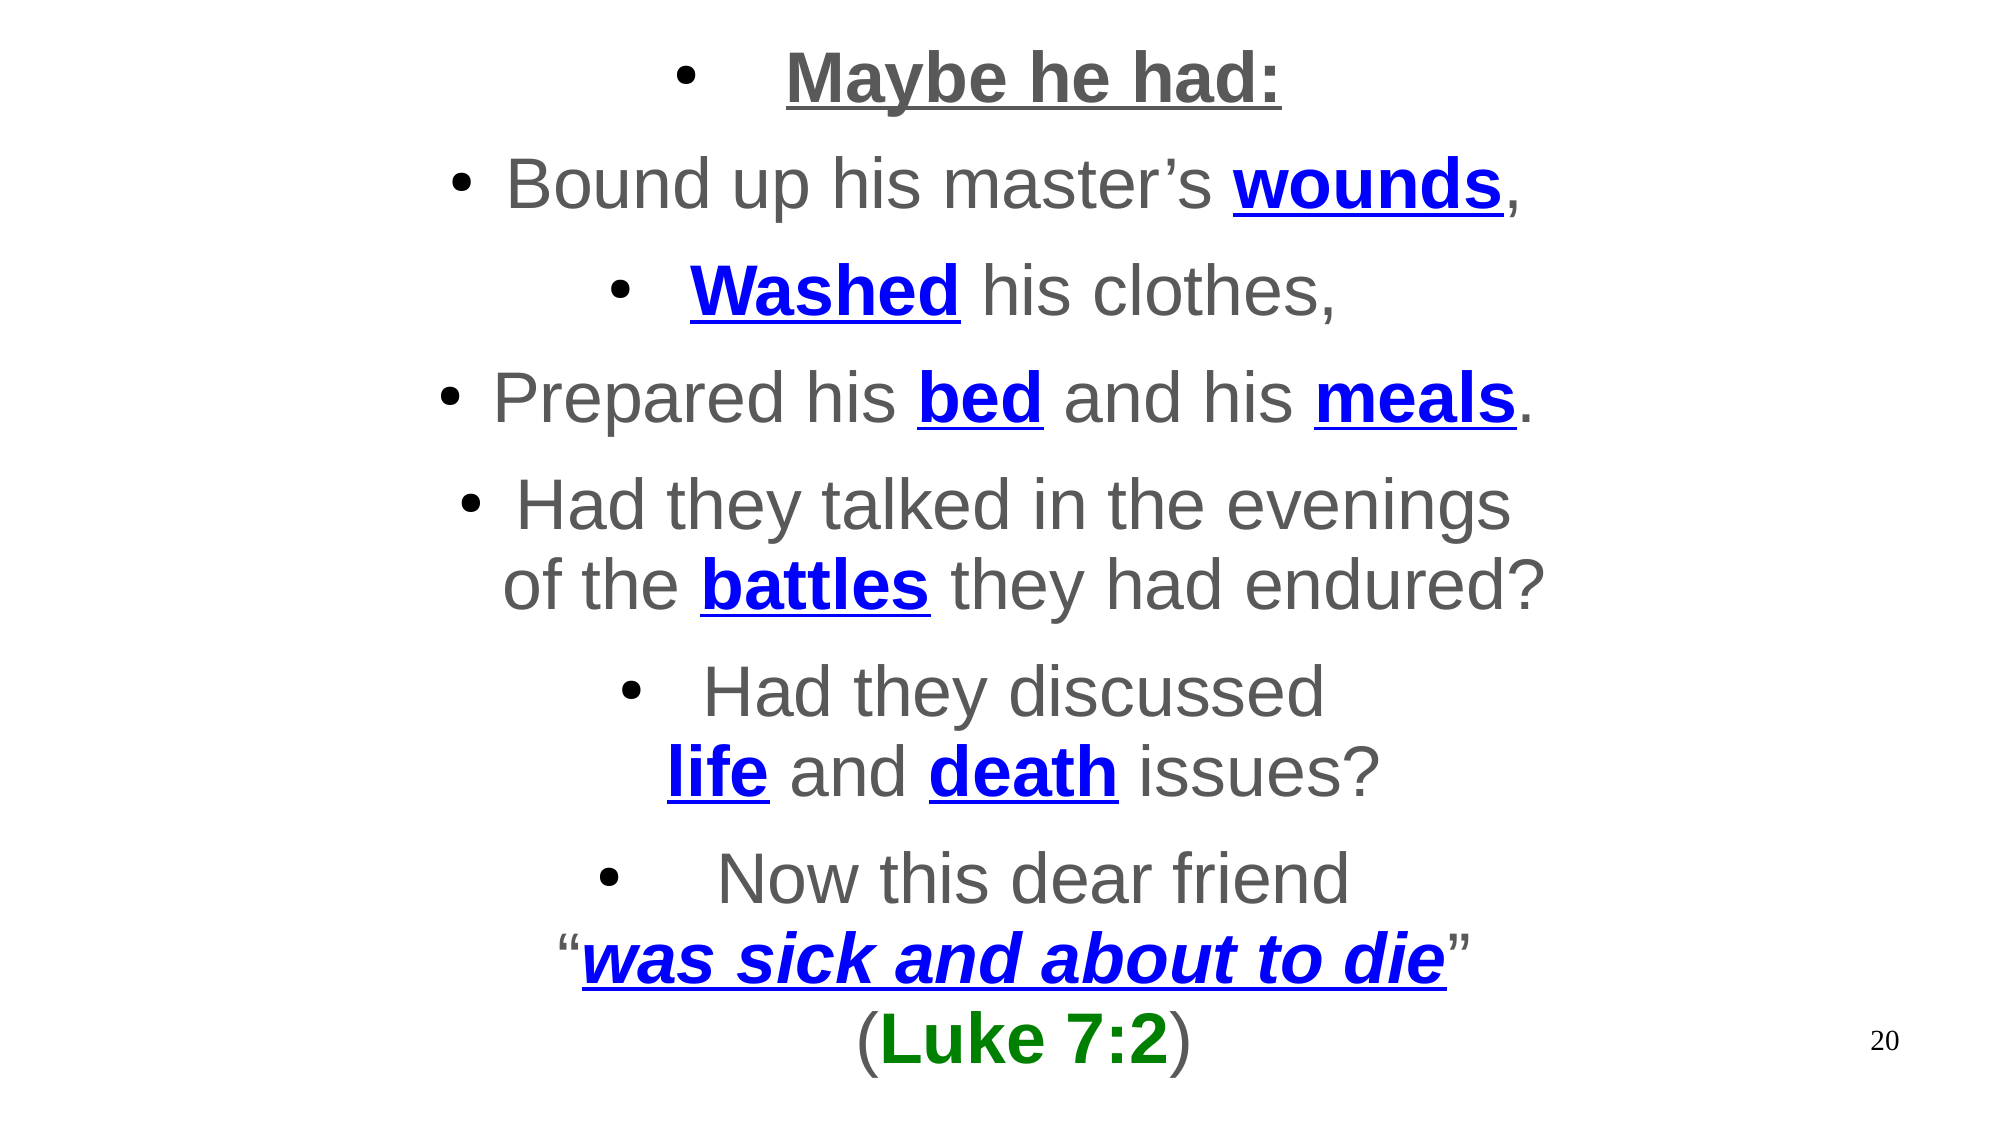

# Maybe he had:
Bound up his master’s wounds,
Washed his clothes,
Prepared his bed and his meals.
Had they talked in the evenings
of the battles they had endured?
Had they discussed
life and death issues?
 Now this dear friend
“was sick and about to die”
(Luke 7:2)
20